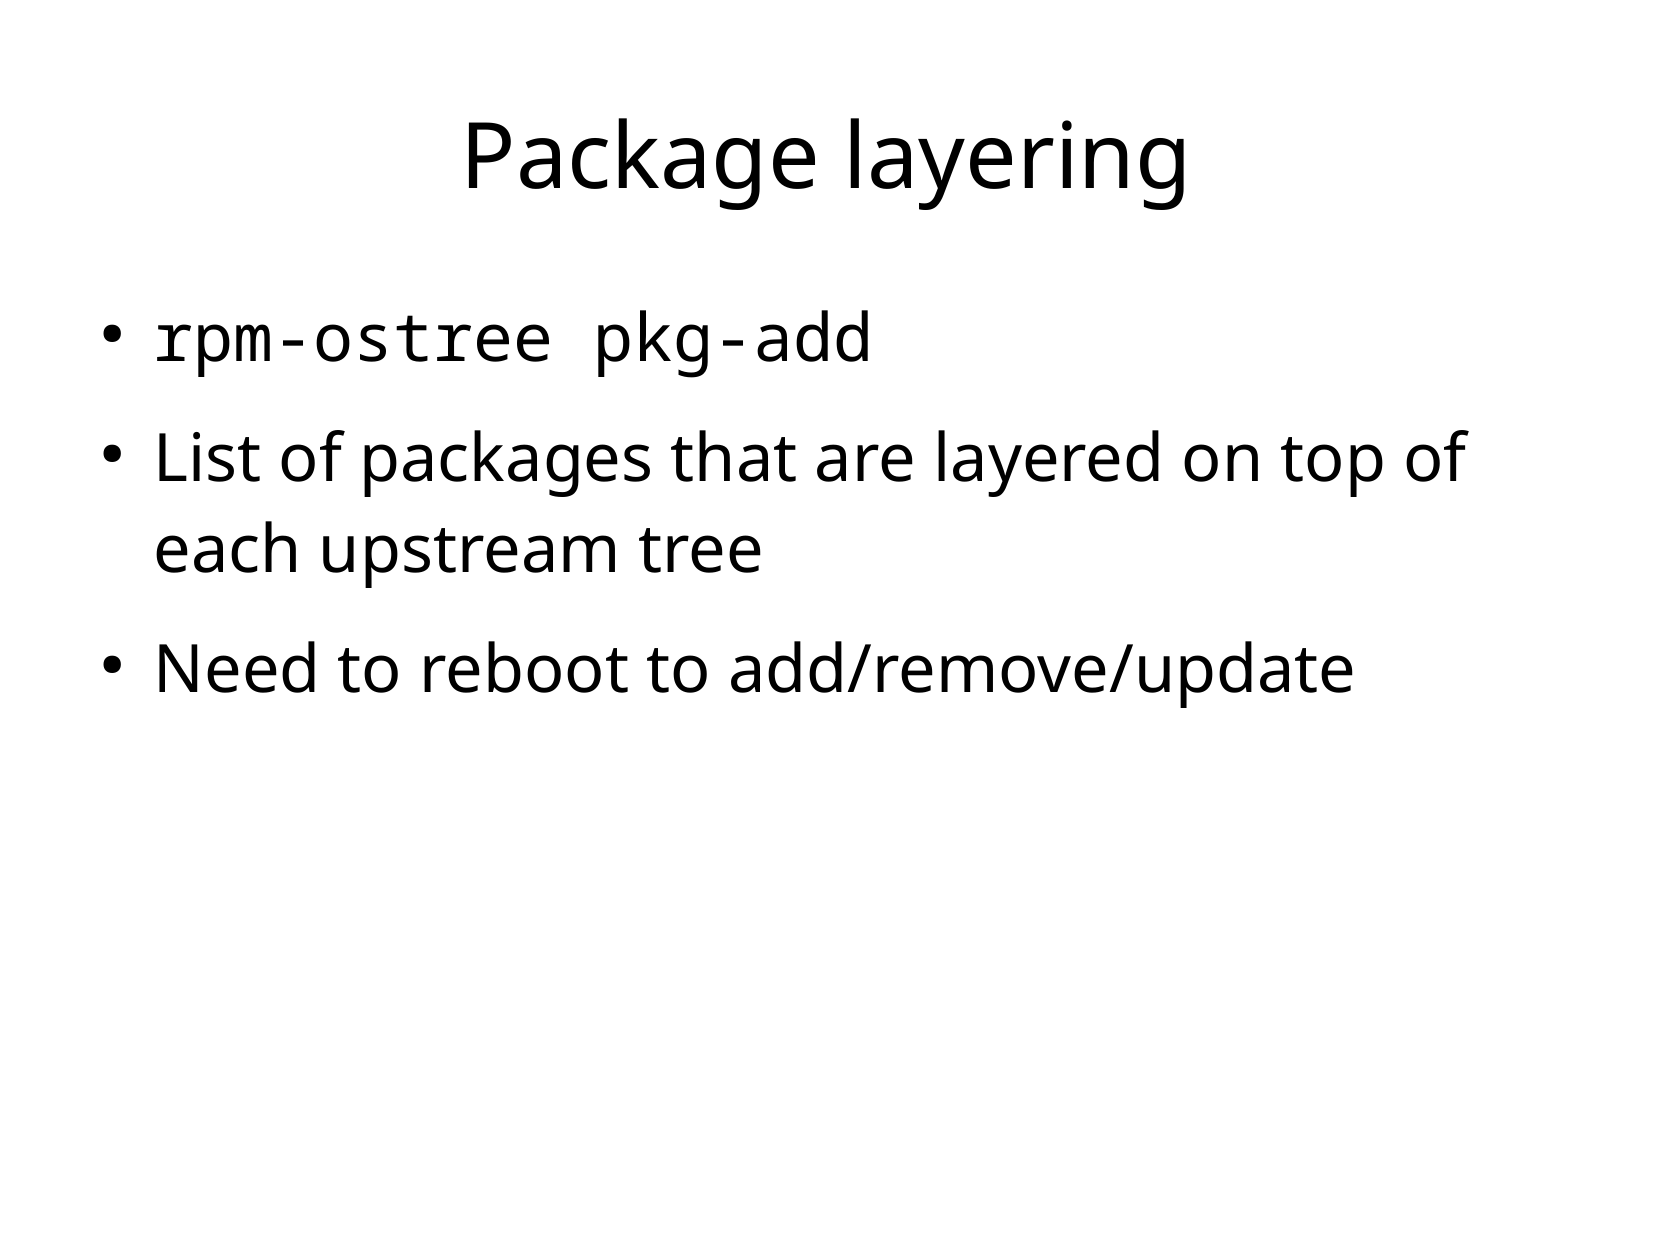

# Package layering
rpm-ostree pkg-add
List of packages that are layered on top of each upstream tree
Need to reboot to add/remove/update